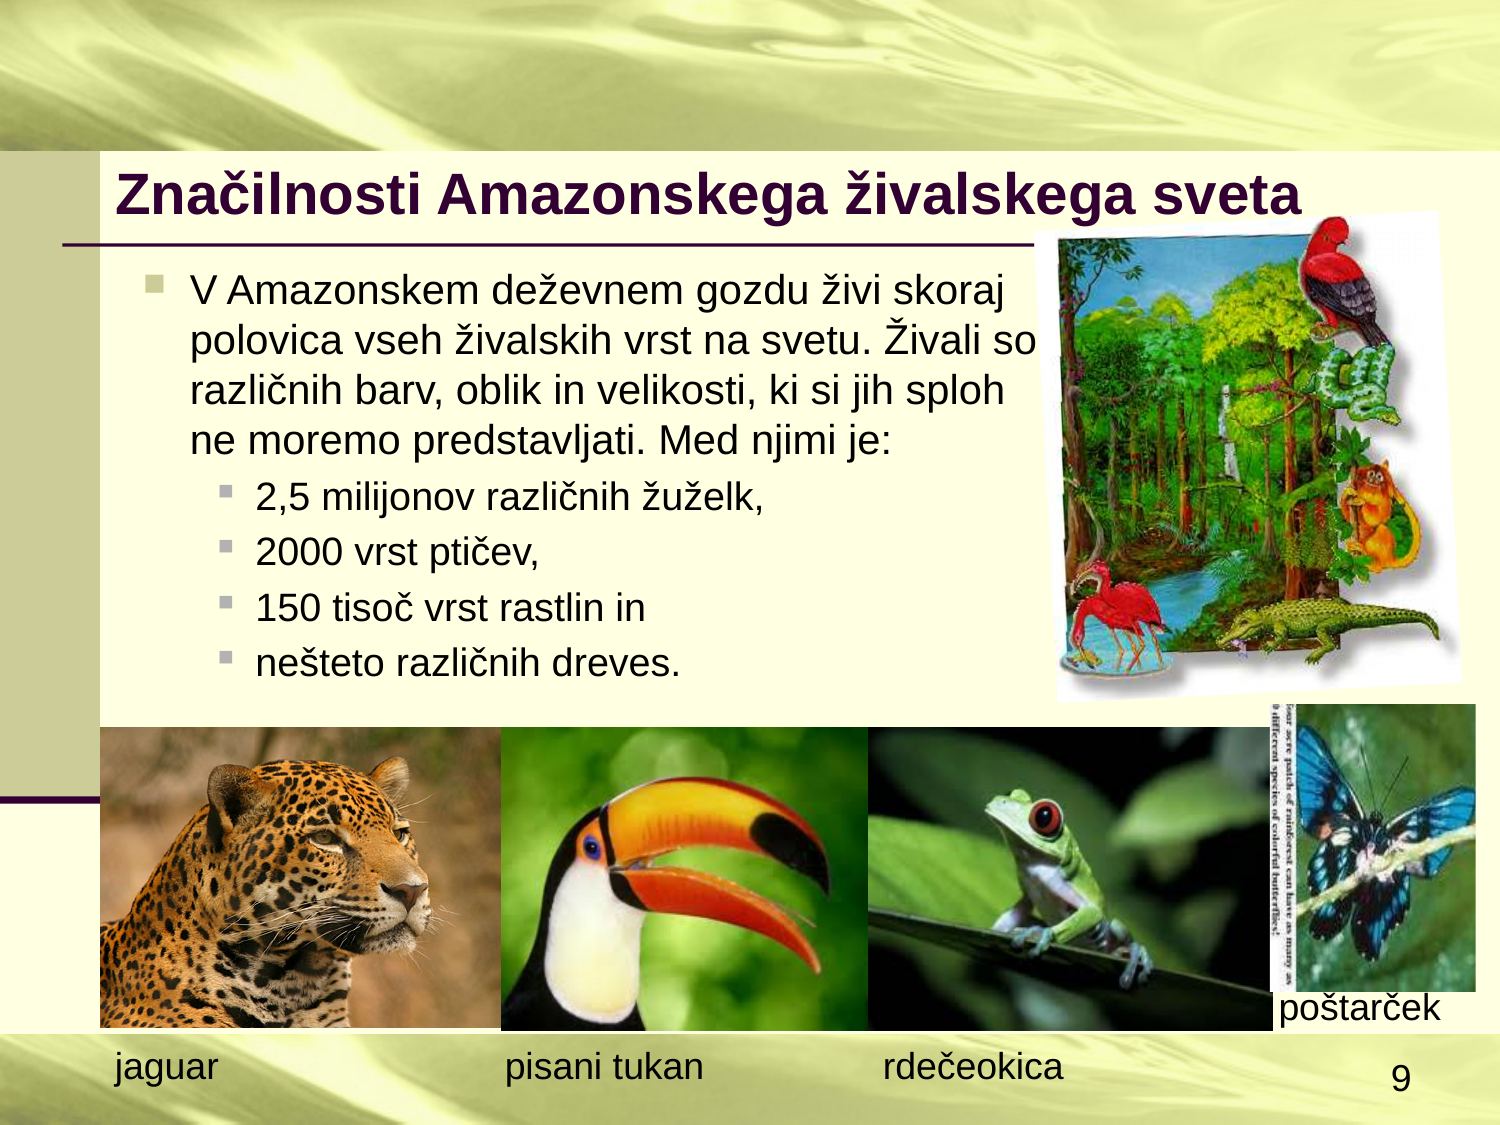

# Značilnosti Amazonskega živalskega sveta
V Amazonskem deževnem gozdu živi skoraj polovica vseh živalskih vrst na svetu. Živali so različnih barv, oblik in velikosti, ki si jih sploh ne moremo predstavljati. Med njimi je:
2,5 milijonov različnih žuželk,
2000 vrst ptičev,
150 tisoč vrst rastlin in
nešteto različnih dreves.
poštarček
jaguar
pisani tukan
rdečeokica